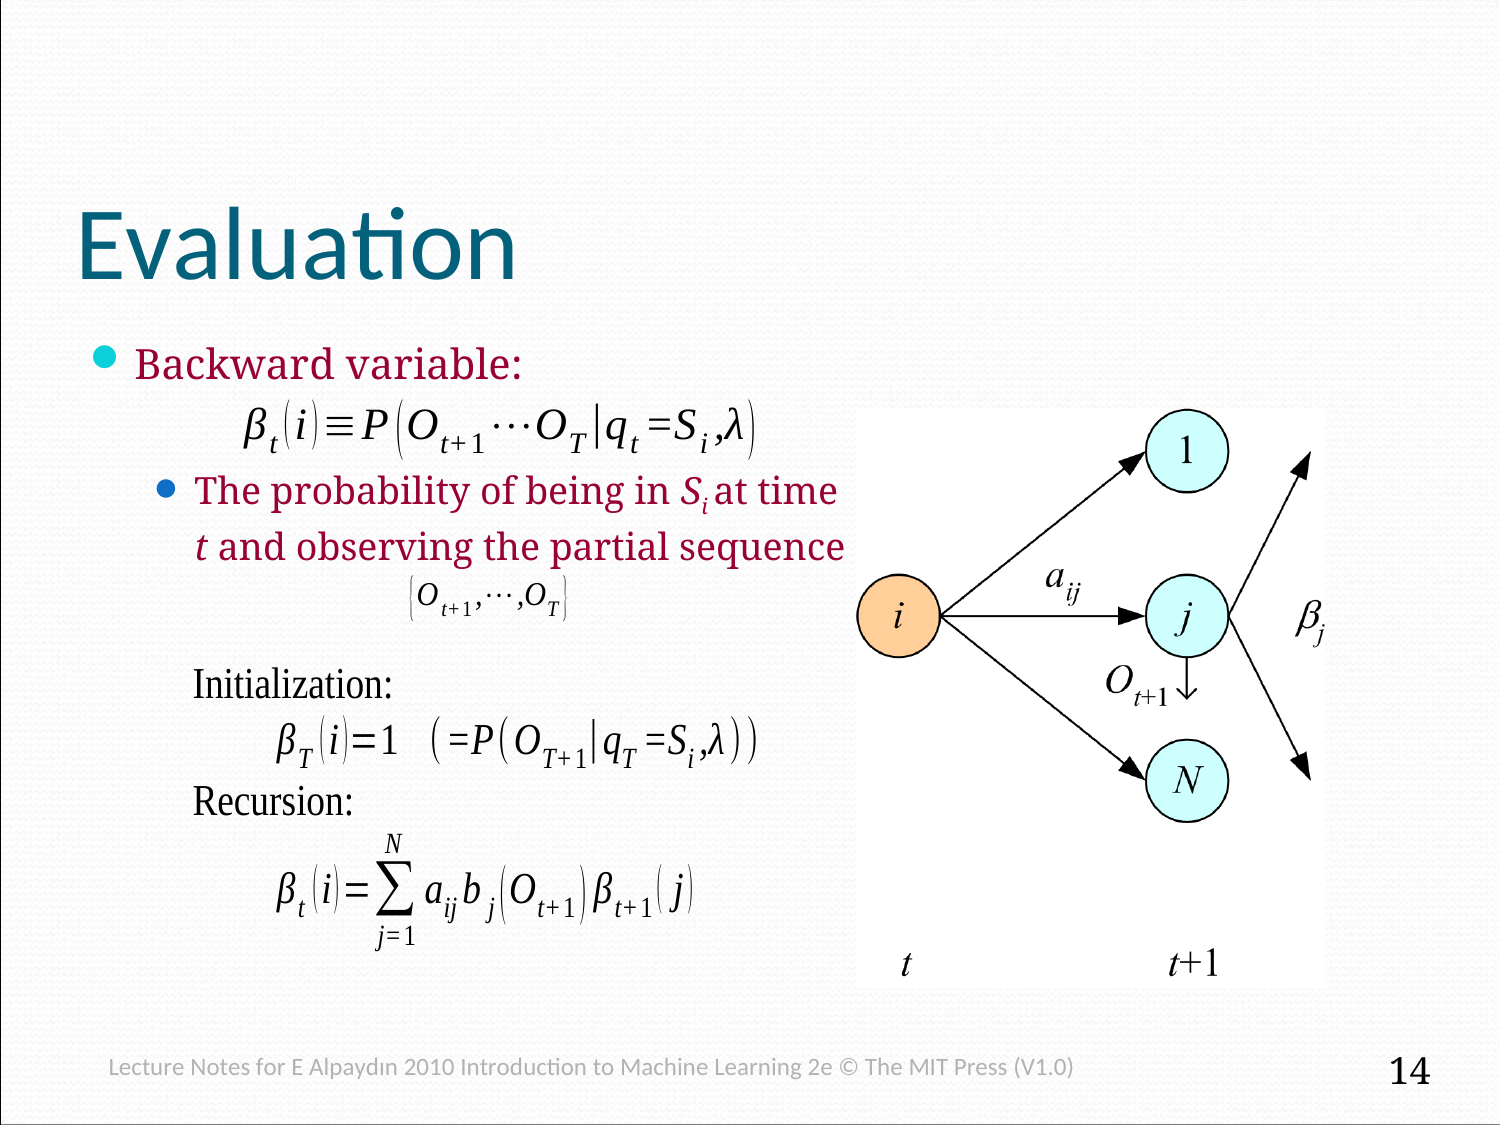

Evaluation
Backward variable:
The probability of being in Si at time t and observing the partial sequence
Lecture Notes for E Alpaydın 2010 Introduction to Machine Learning 2e © The MIT Press (V1.0)